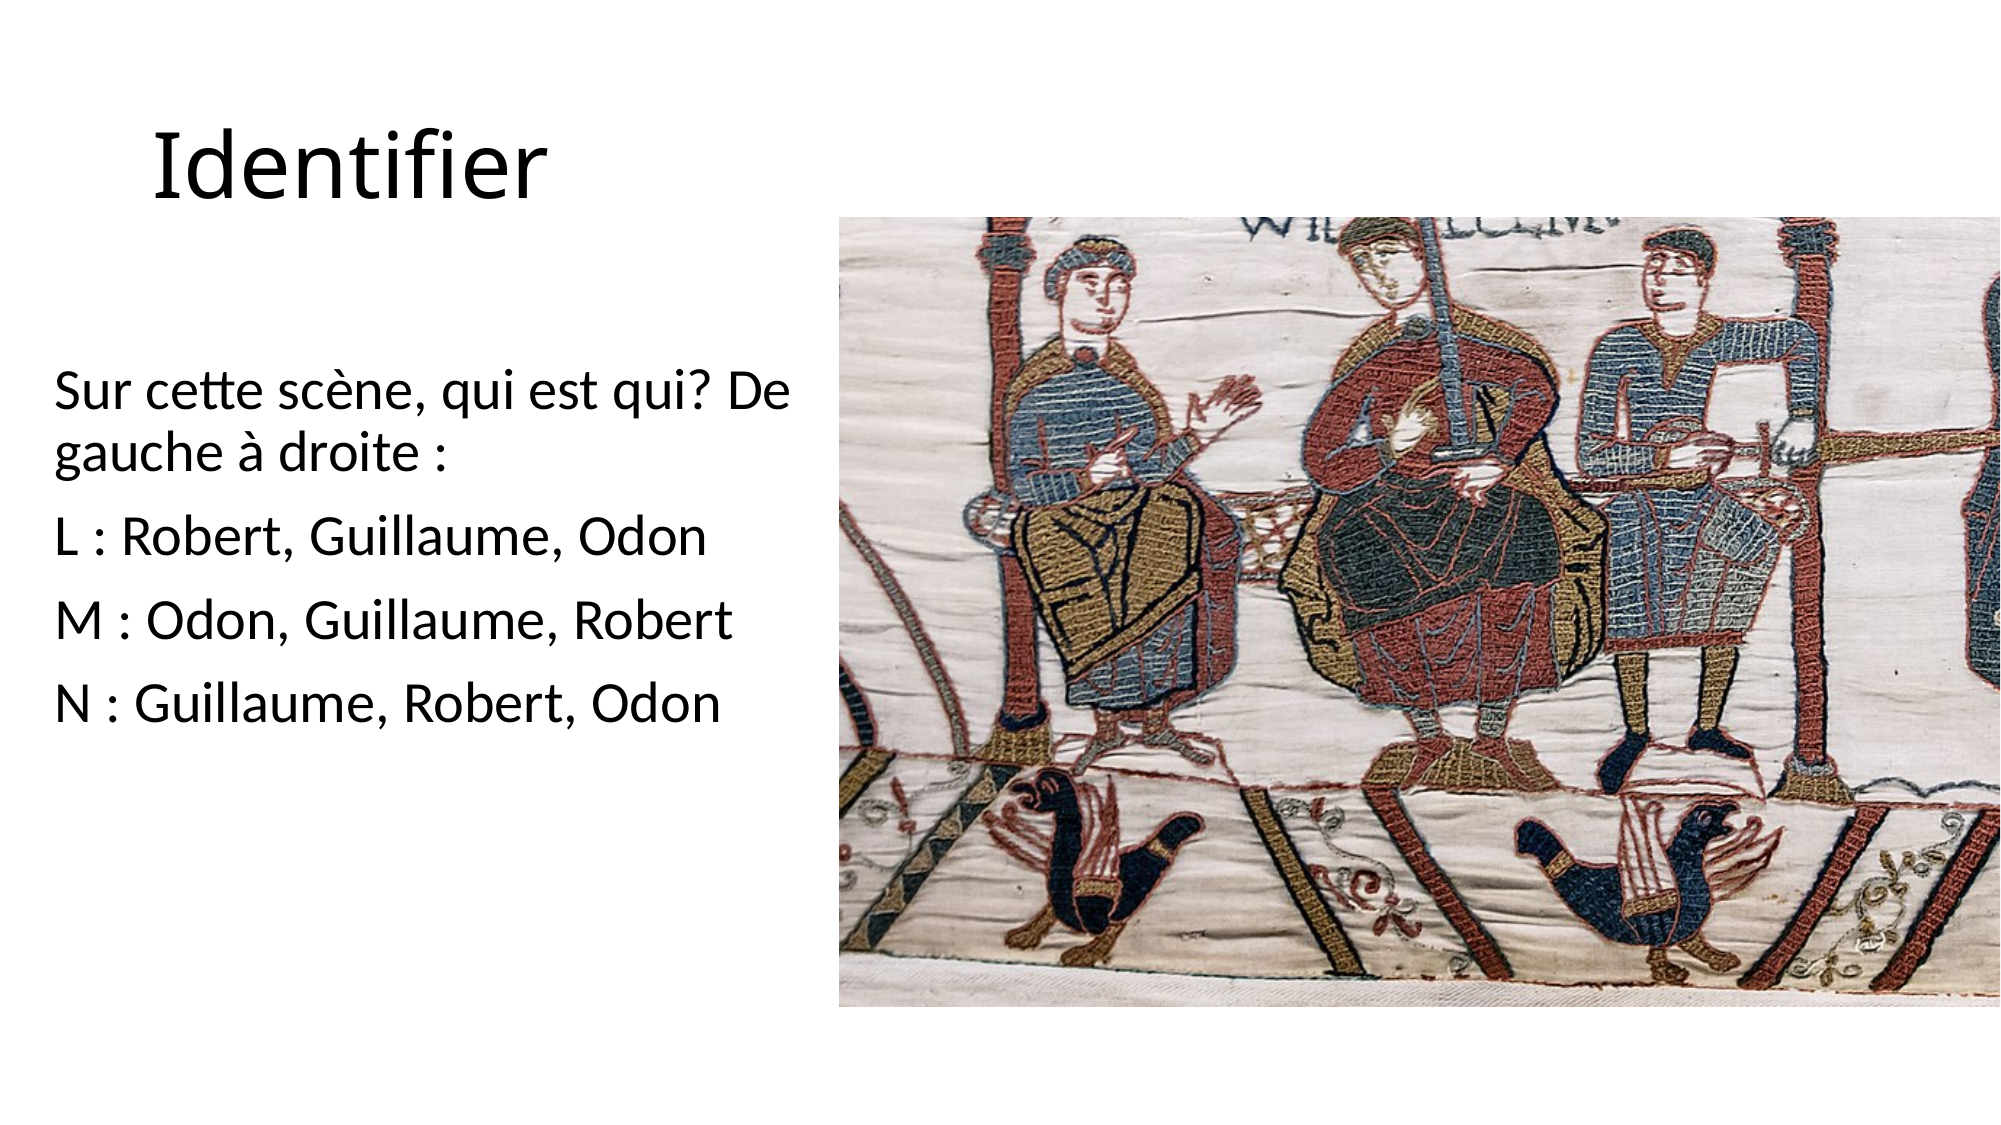

# Identifier
Sur cette scène, qui est qui? De gauche à droite :
L : Robert, Guillaume, Odon
M : Odon, Guillaume, Robert
N : Guillaume, Robert, Odon